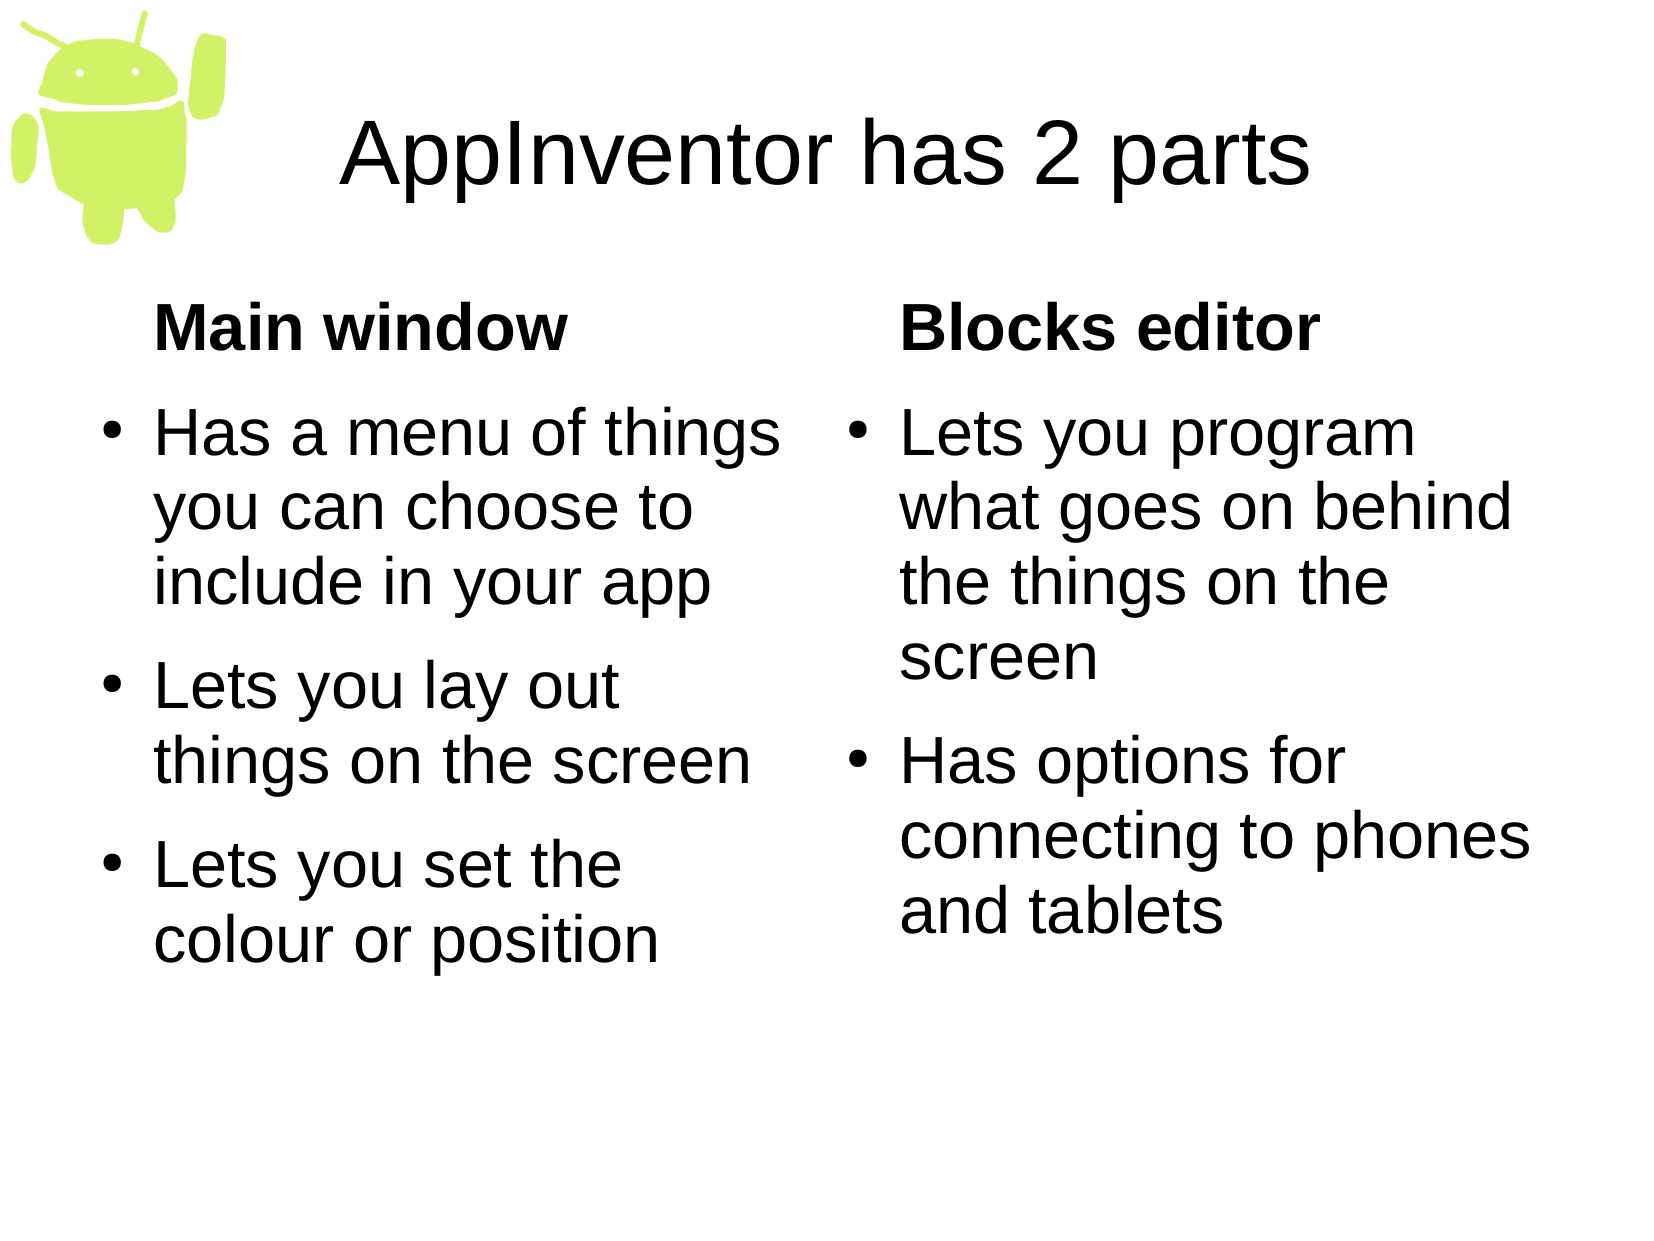

# AppInventor has 2 parts
Main window
Has a menu of things you can choose to include in your app
Lets you lay out things on the screen
Lets you set the colour or position
Blocks editor
Lets you program what goes on behind the things on the screen
Has options for connecting to phones and tablets